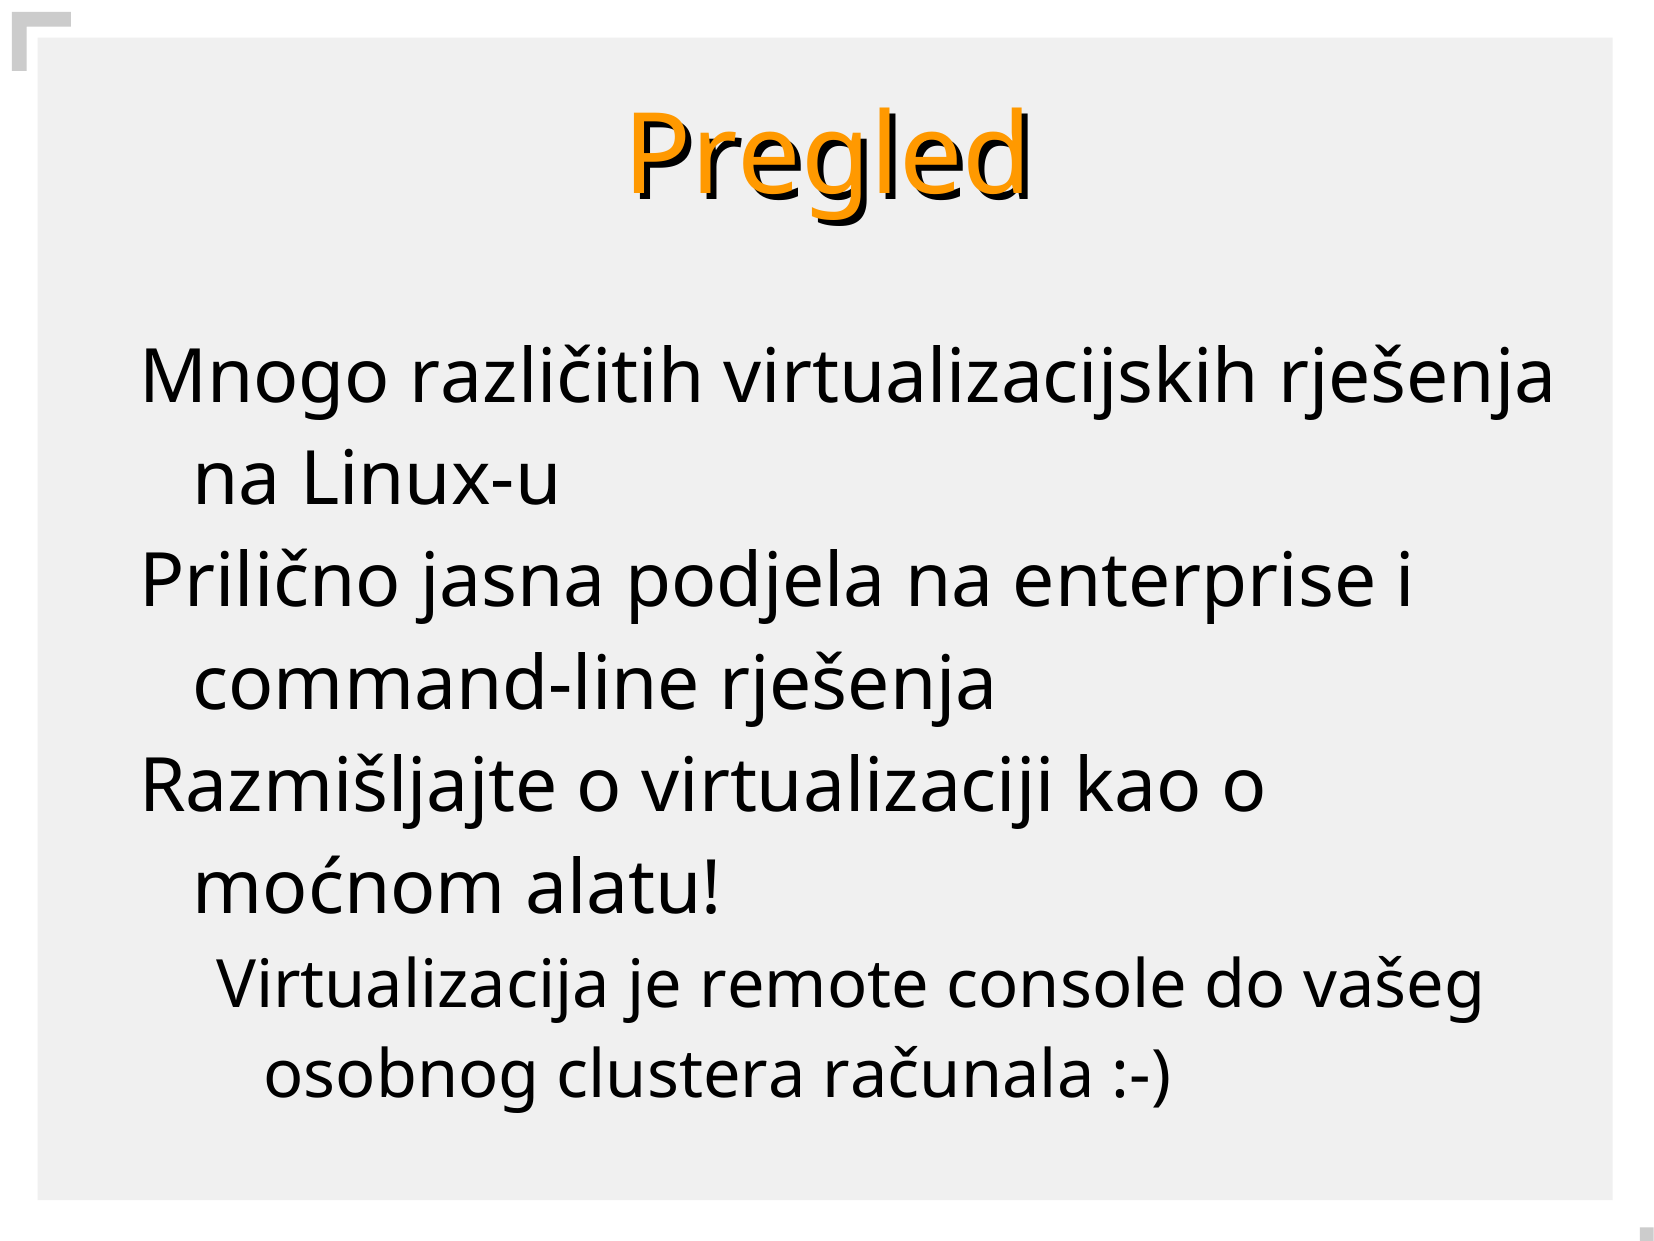

# Pregled
Mnogo različitih virtualizacijskih rješenja na Linux-u
Prilično jasna podjela na enterprise i command-line rješenja
Razmišljajte o virtualizaciji kao o moćnom alatu!
Virtualizacija je remote console do vašeg osobnog clustera računala :-)